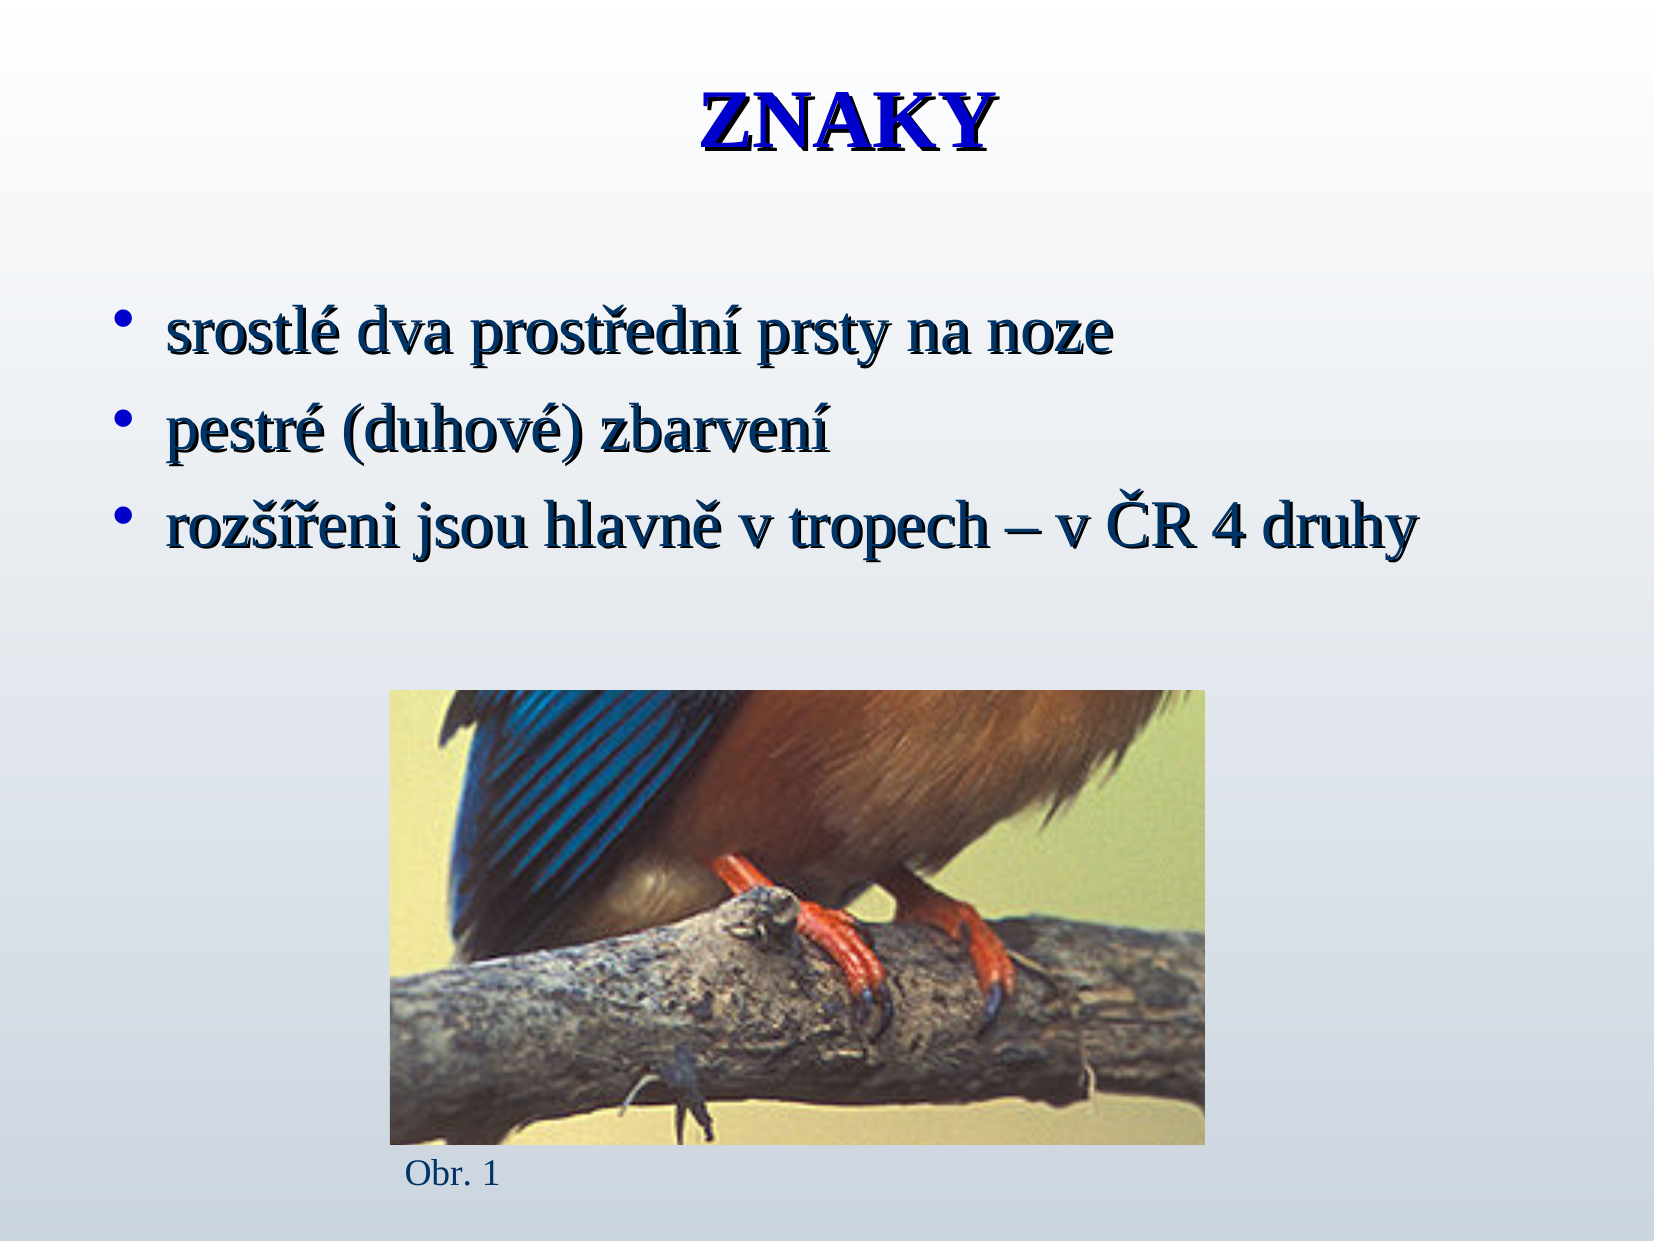

# ZNAKY
srostlé dva prostřední prsty na noze
pestré (duhové) zbarvení
rozšířeni jsou hlavně v tropech – v ČR 4 druhy
Obr. 1